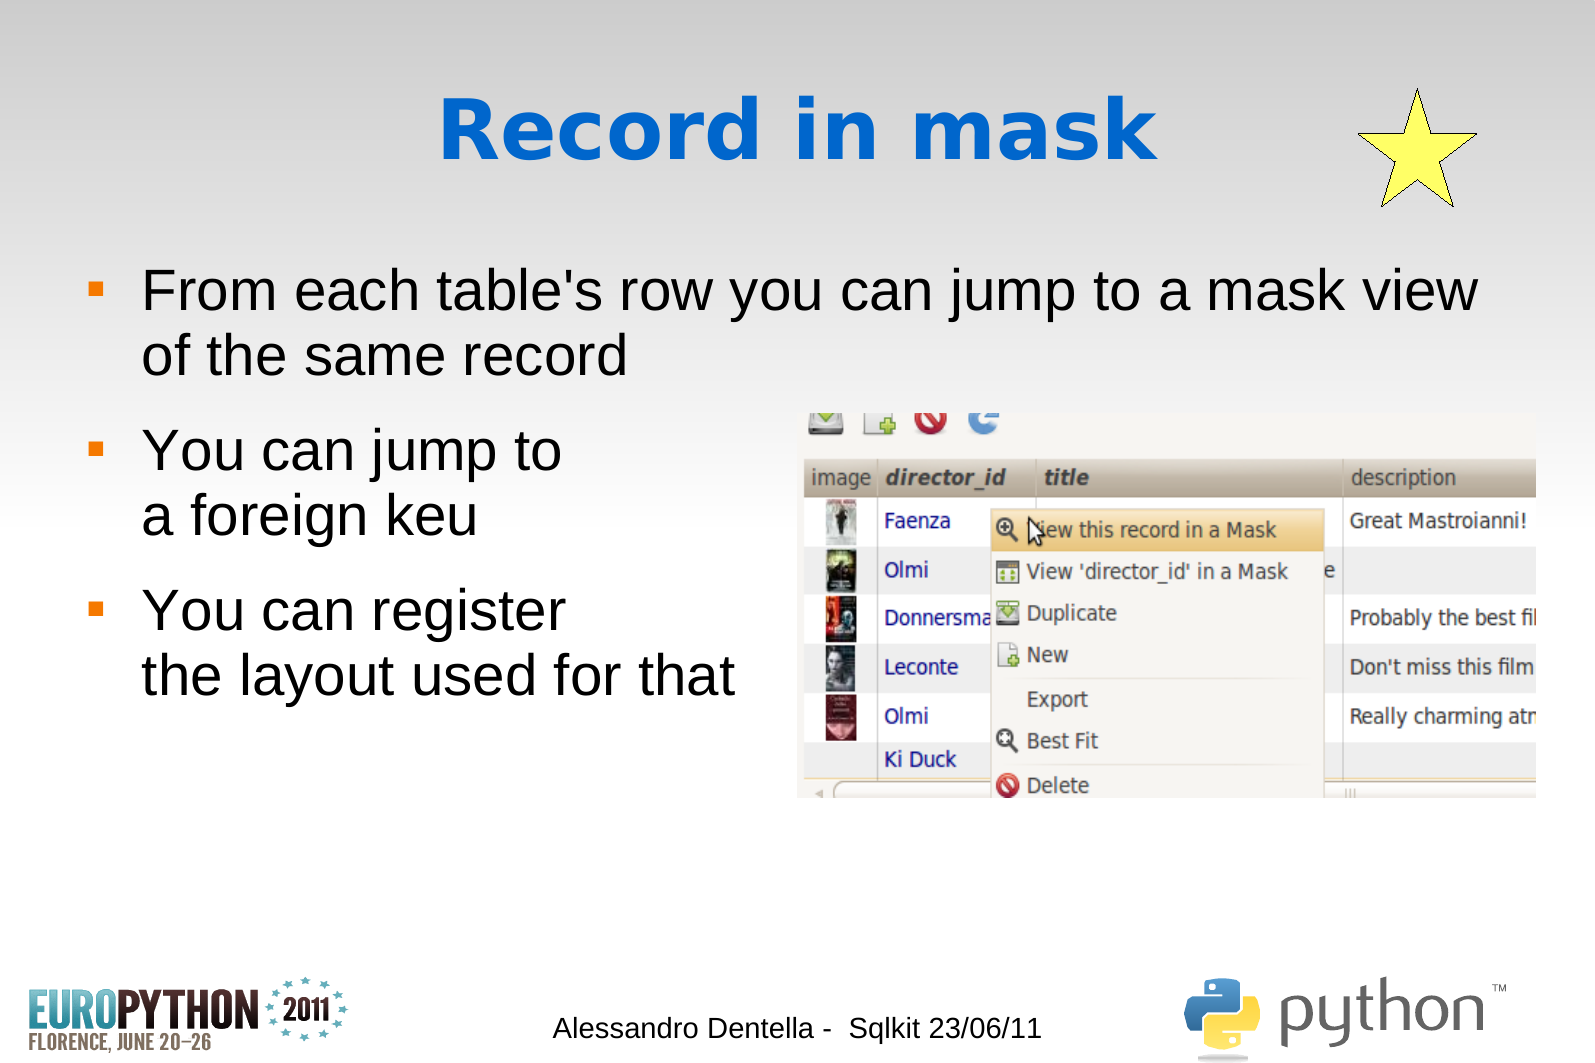

# Record in mask
From each table's row you can jump to a mask view of the same record
You can jump to
a foreign keu
You can register
the layout used for that